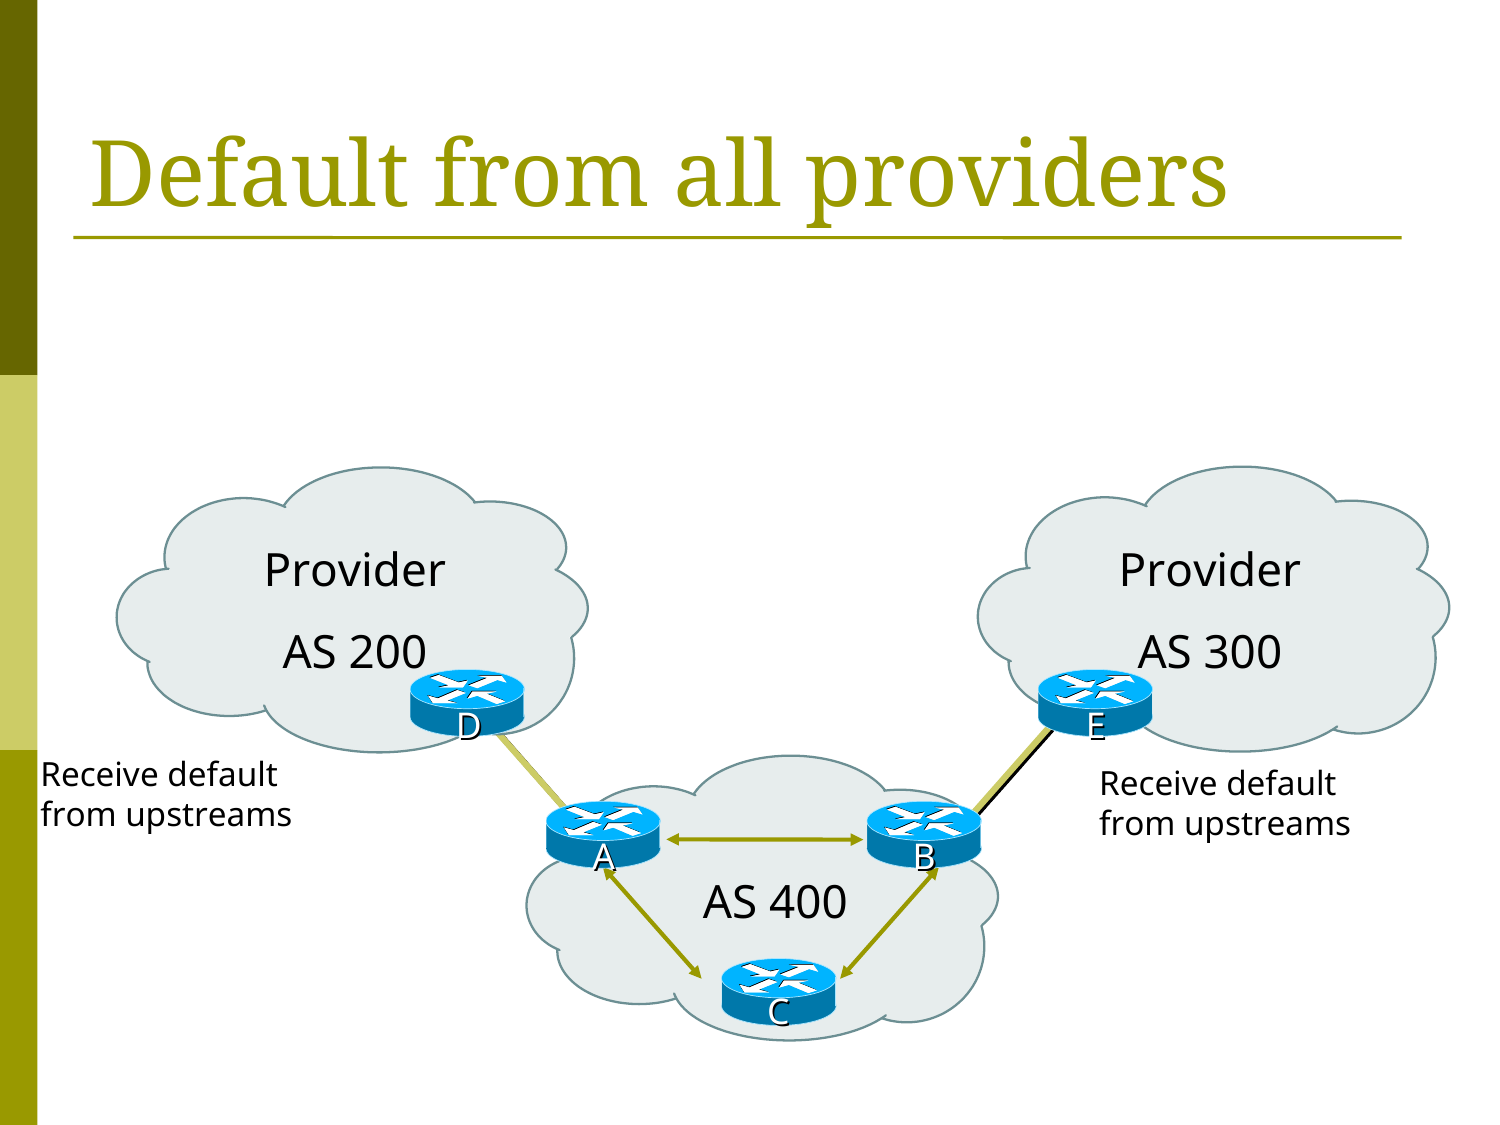

# Default from all providers
Provider
AS 200
Provider
AS 300
D
E
Receive default from upstreams
Receive default from upstreams
A
B
AS 400
C